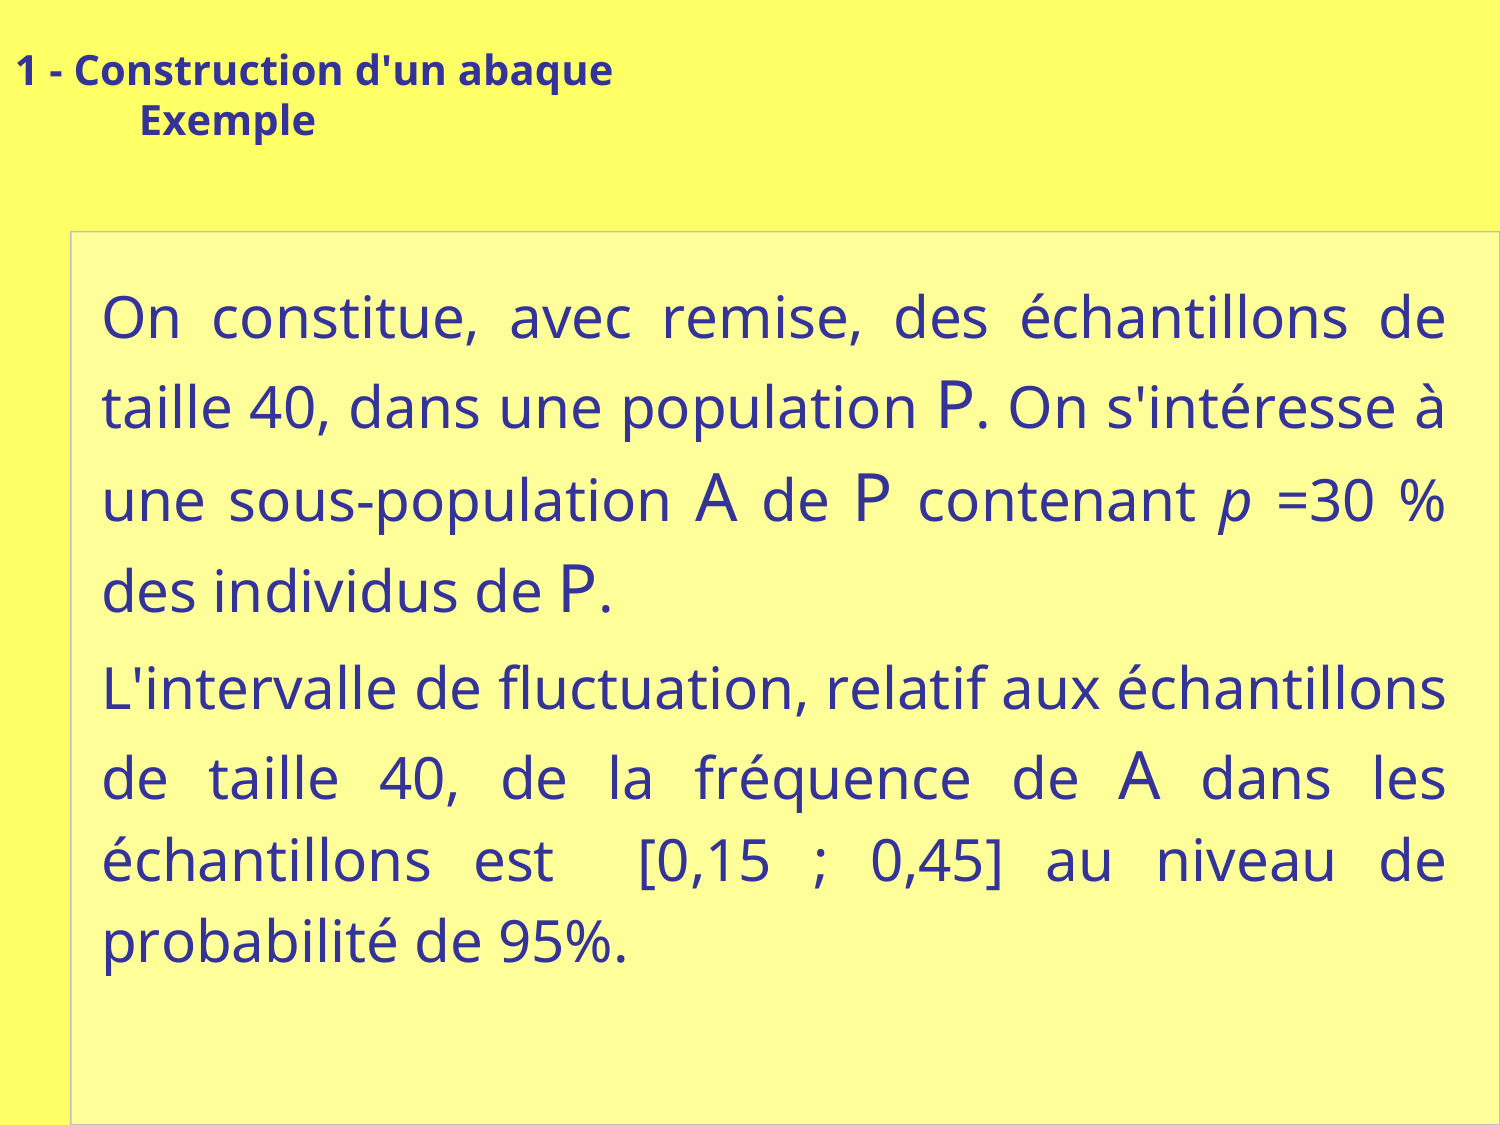

1 - Construction d'un abaque
	Exemple
# On constitue, avec remise, des échantillons de taille 40, dans une population P. On s'intéresse à une sous-population A de P contenant p =30 % des individus de P.
L'intervalle de fluctuation, relatif aux échantillons de taille 40, de la fréquence de A dans les échantillons est [0,15 ; 0,45] au niveau de probabilité de 95%.